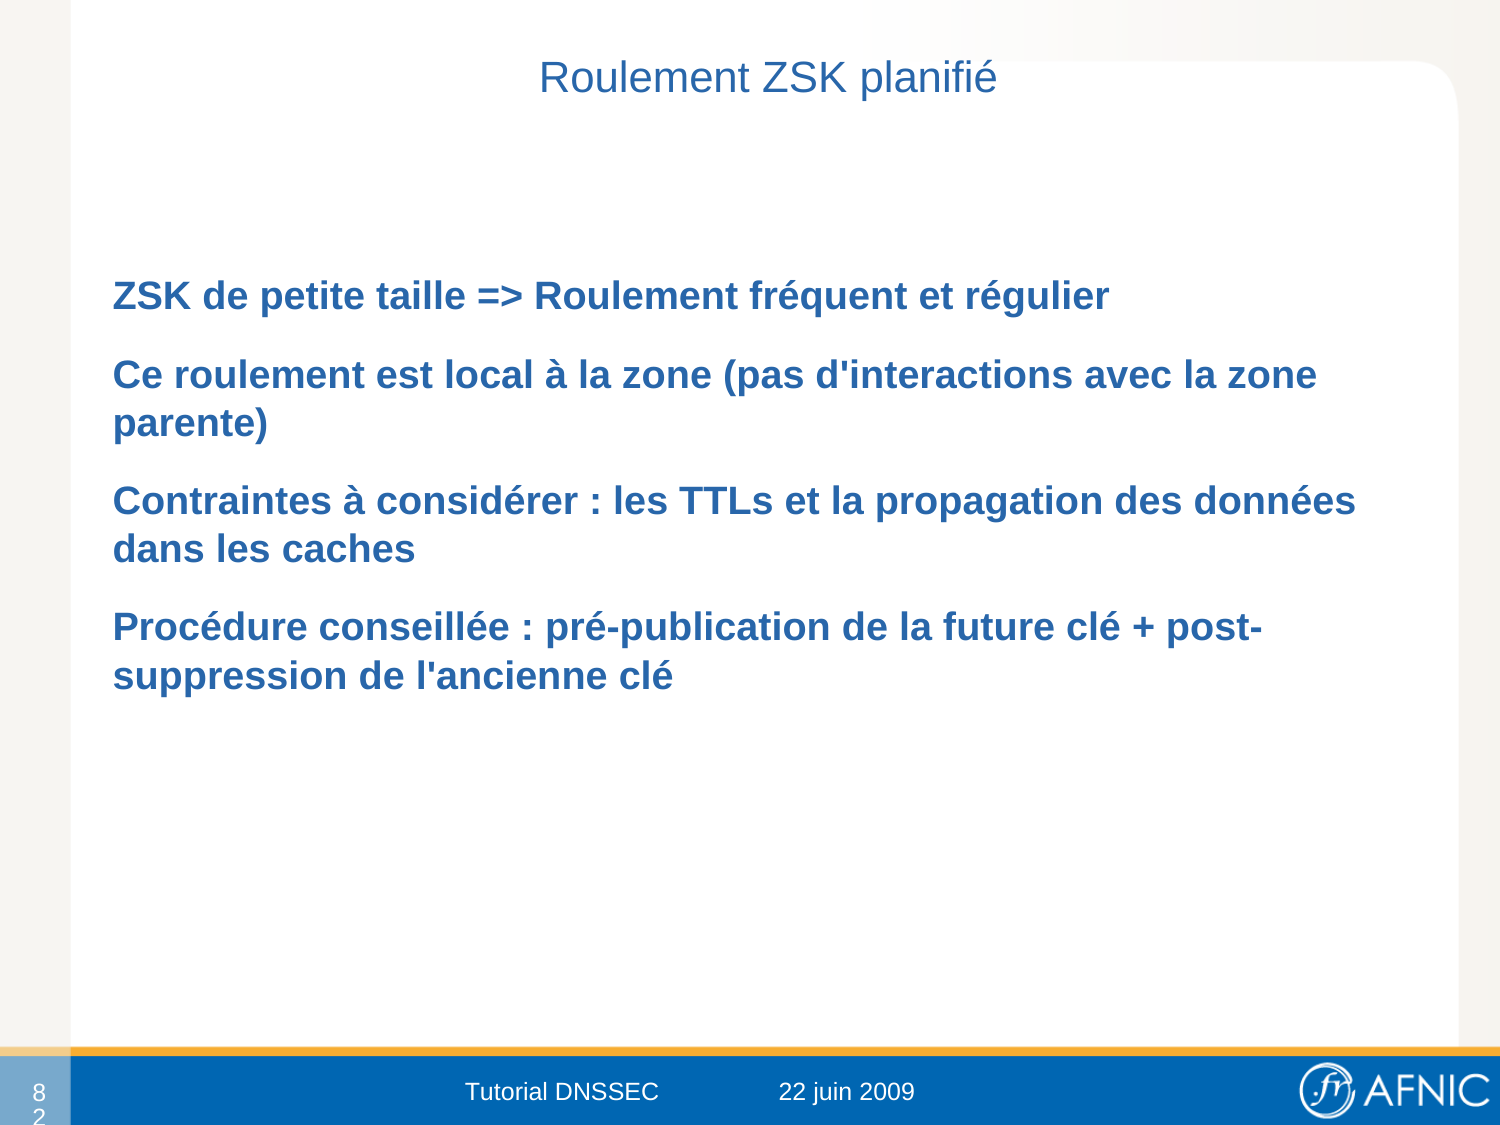

# Roulement ZSK planifié
ZSK de petite taille => Roulement fréquent et régulier
Ce roulement est local à la zone (pas d'interactions avec la zone parente)
Contraintes à considérer : les TTLs et la propagation des données dans les caches
Procédure conseillée : pré-publication de la future clé + post-suppression de l'ancienne clé